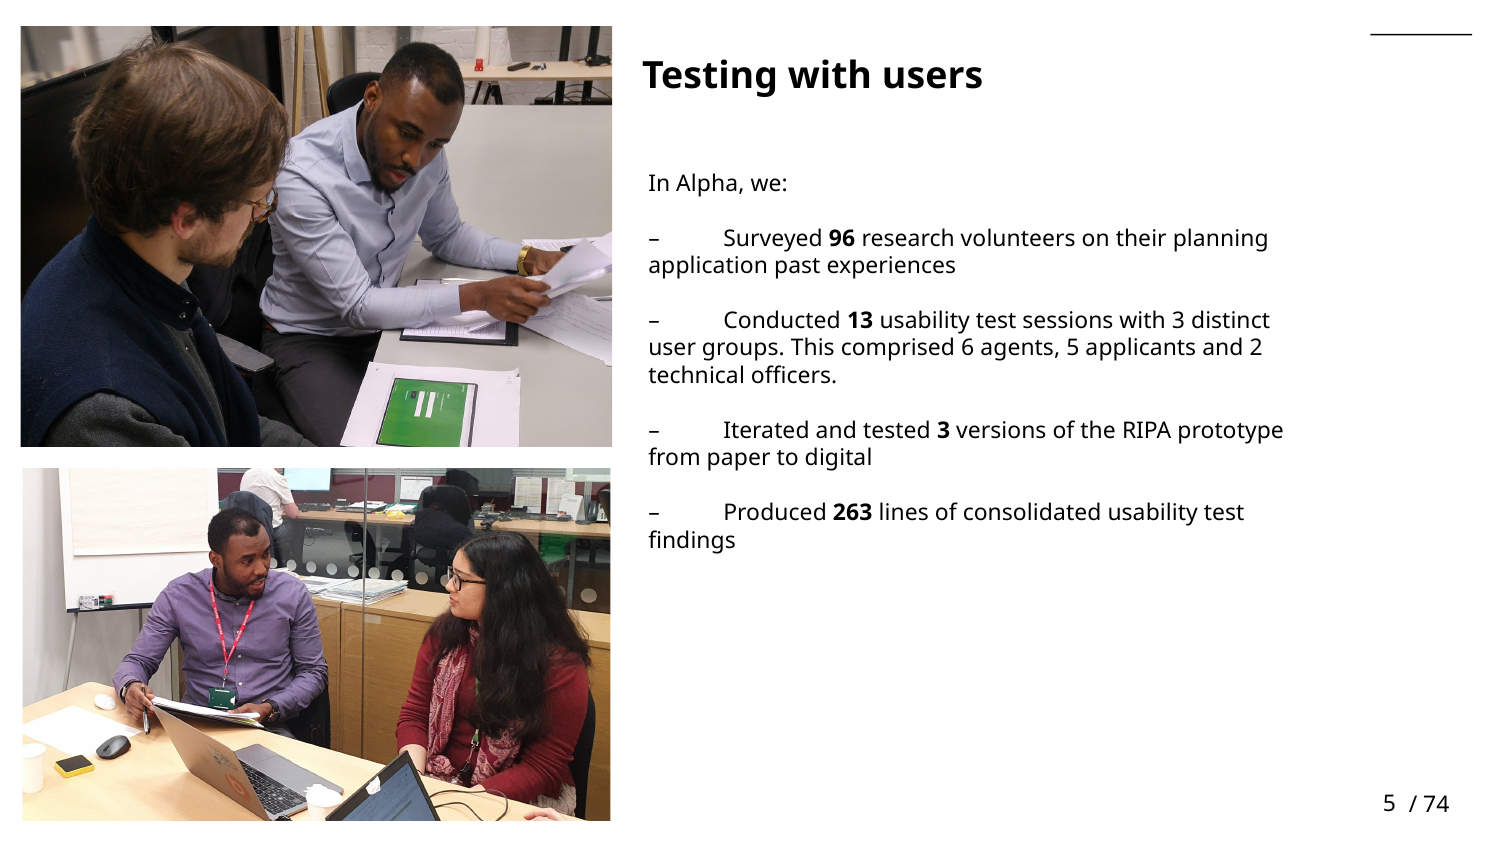

Testing with users
# In Alpha, we: – 	Surveyed 96 research volunteers on their planning application past experiences – 	Conducted 13 usability test sessions with 3 distinct user groups. This comprised 6 agents, 5 applicants and 2 technical officers. – 	Iterated and tested 3 versions of the RIPA prototype from paper to digital – 	Produced 263 lines of consolidated usability test findings